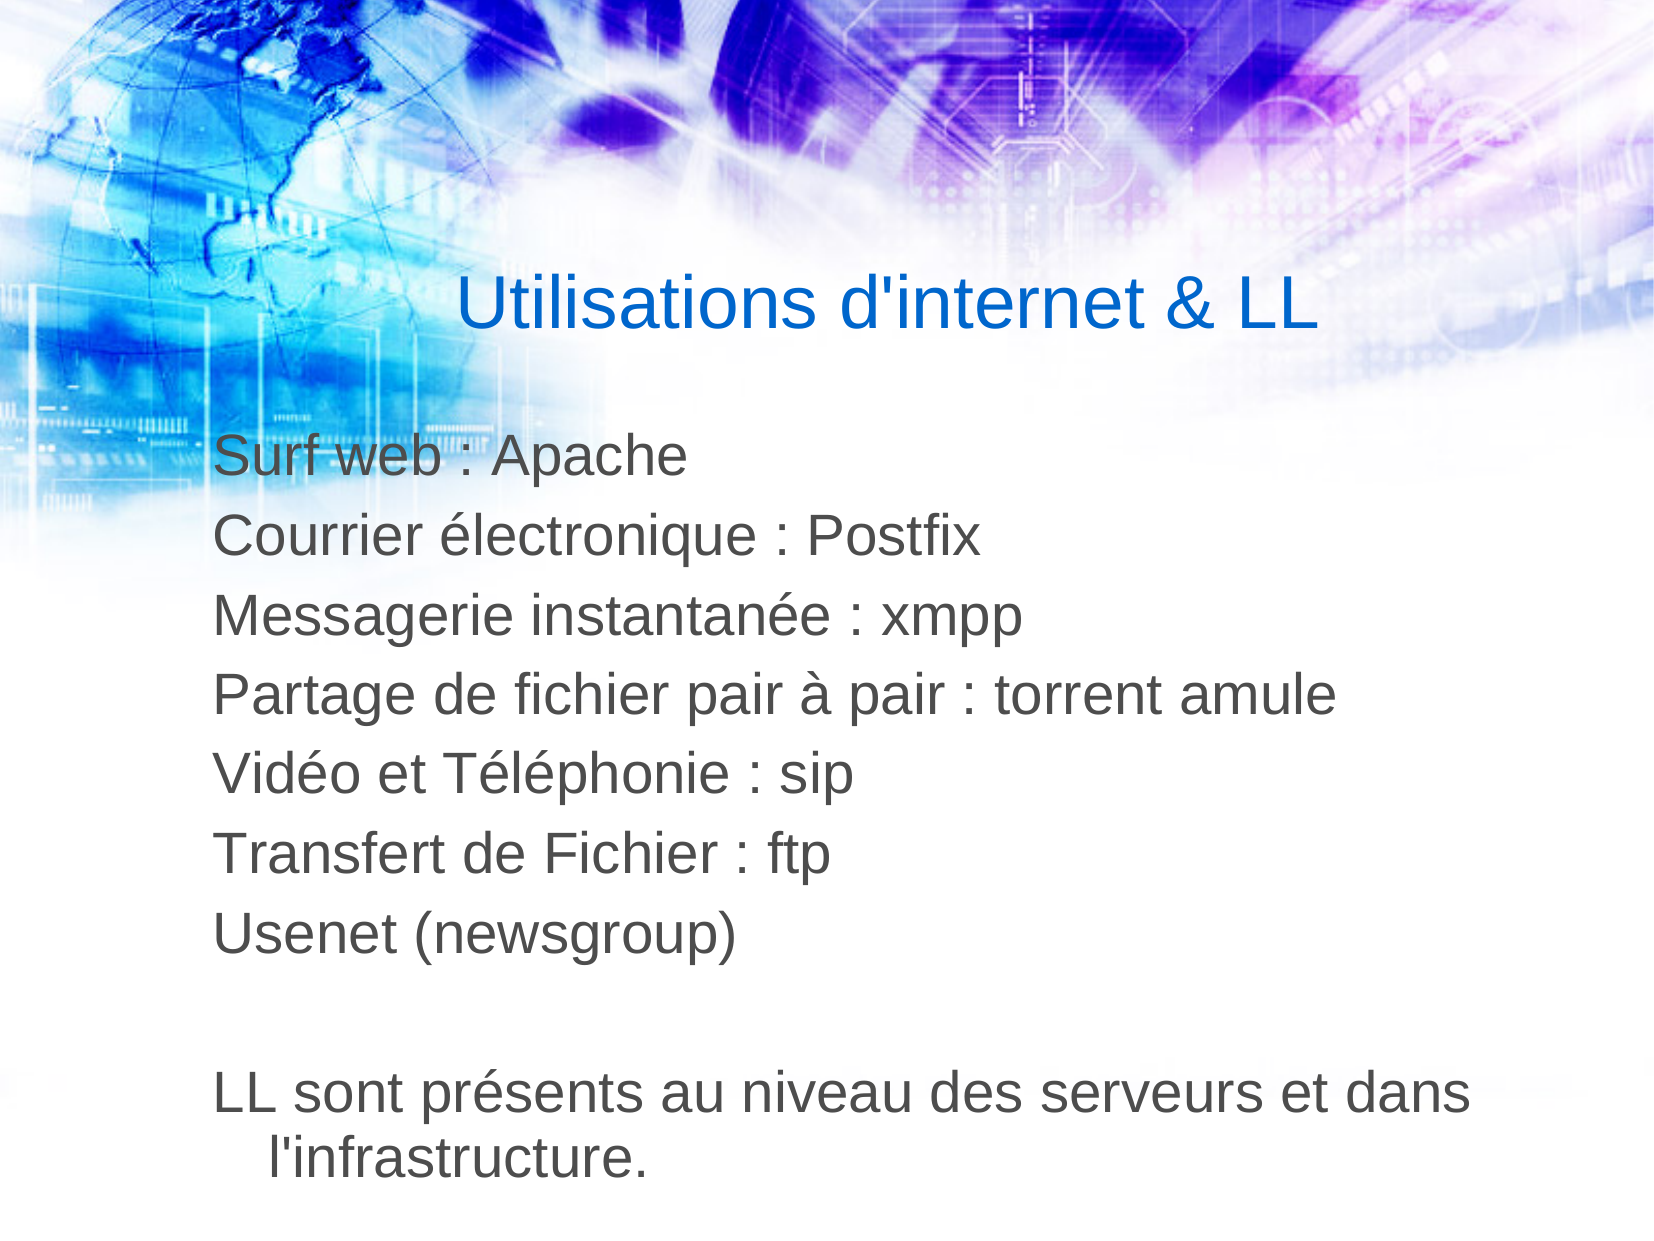

# Utilisations d'internet & LL
Surf web : Apache
Courrier électronique : Postfix
Messagerie instantanée : xmpp
Partage de fichier pair à pair : torrent amule
Vidéo et Téléphonie : sip
Transfert de Fichier : ftp
Usenet (newsgroup)
LL sont présents au niveau des serveurs et dans l'infrastructure.